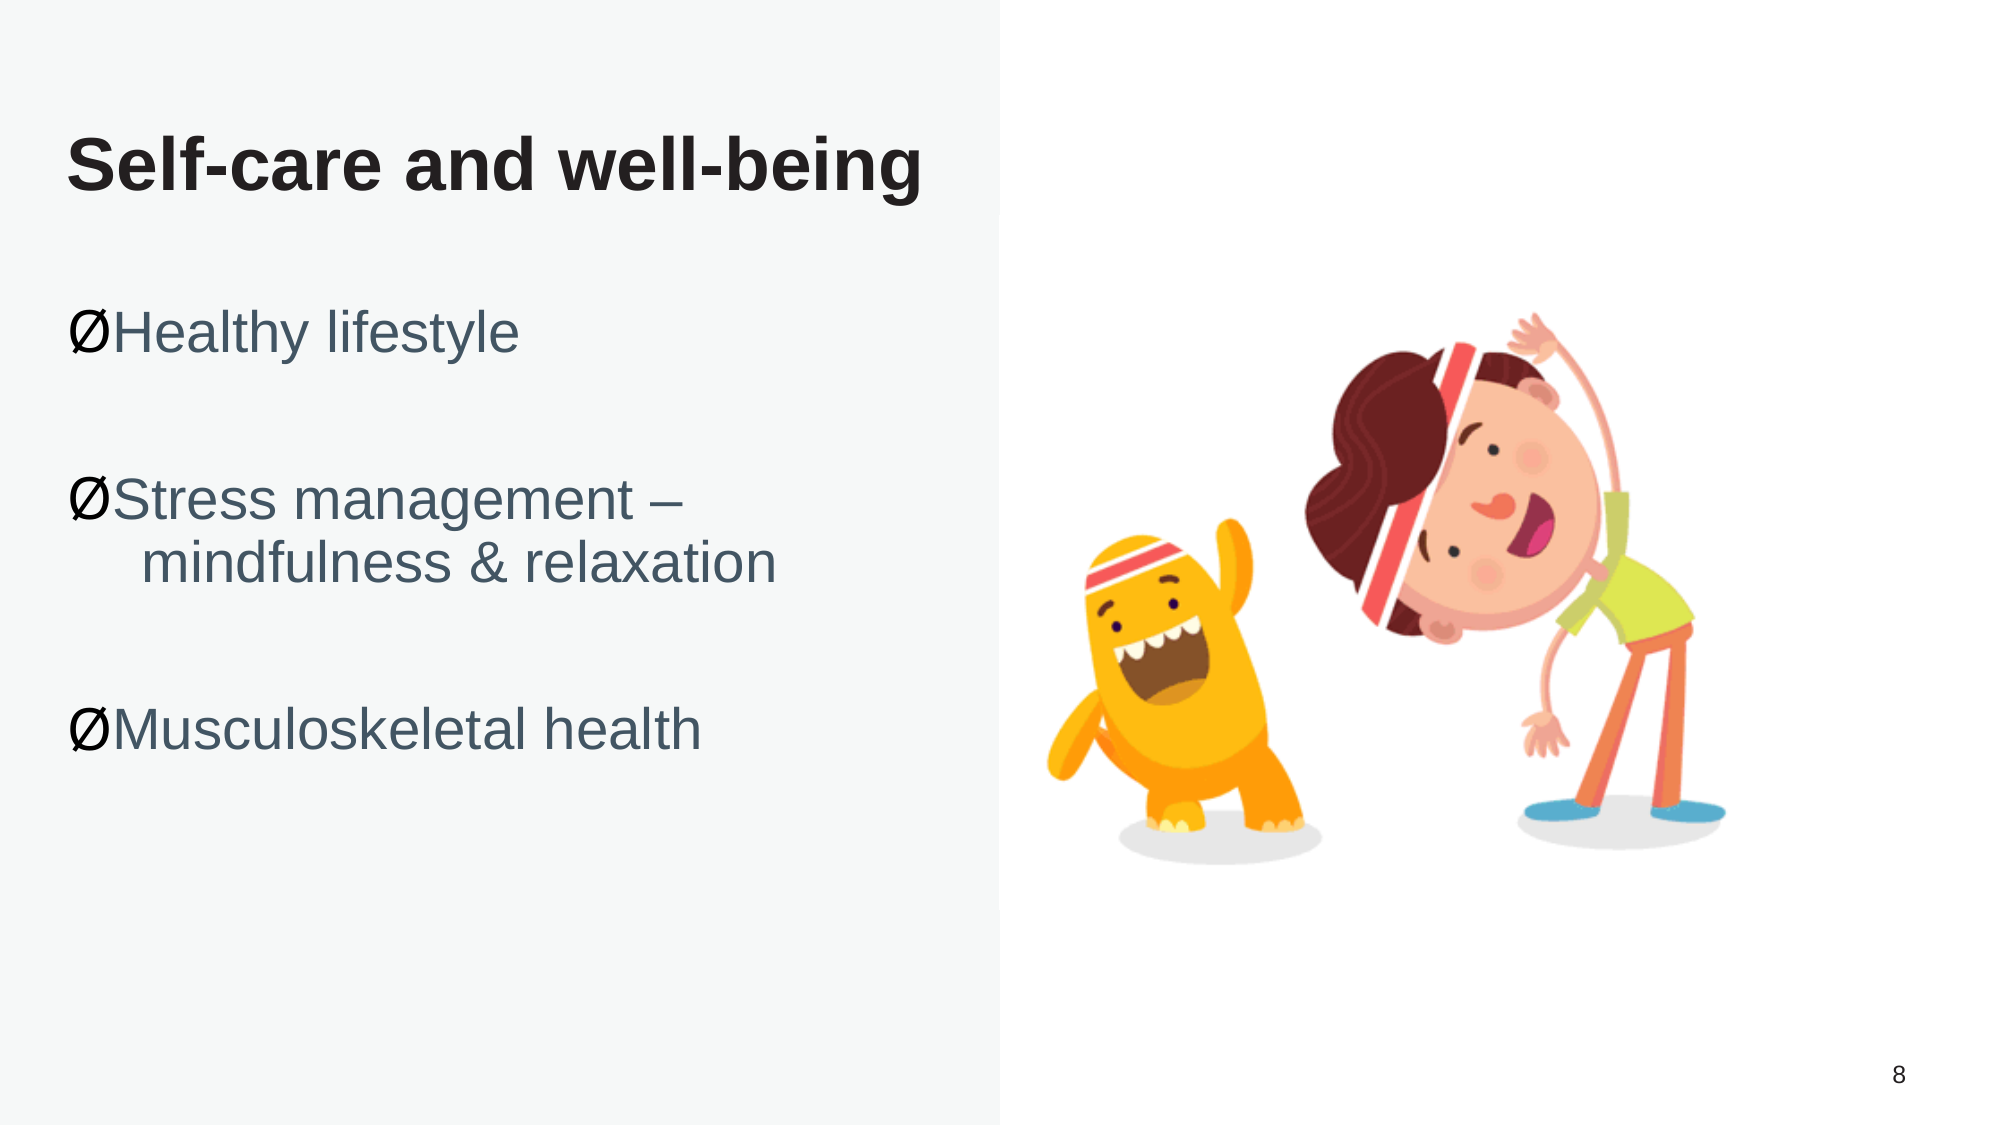

# Self-care and well-being
Healthy lifestyle
Stress management – mindfulness & relaxation
Musculoskeletal health